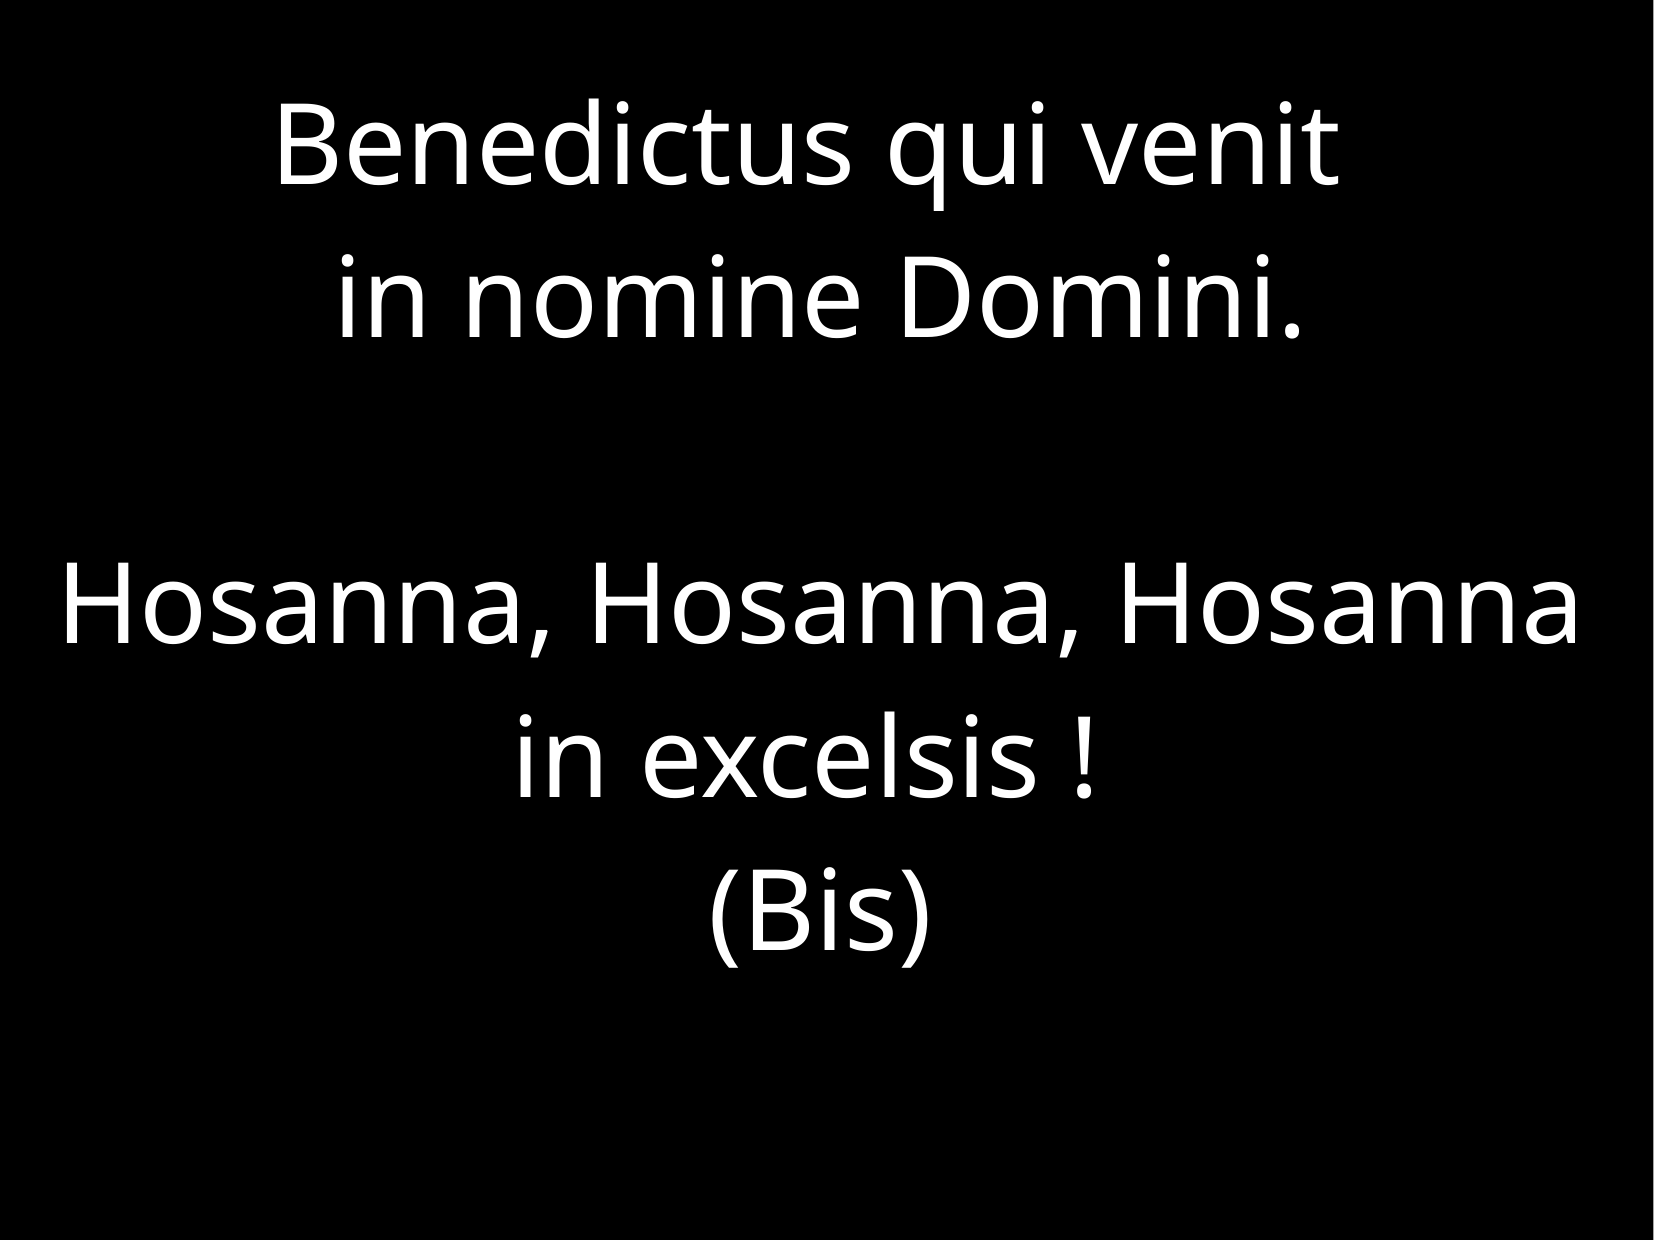

# Benedictus qui venit
in nomine Domini.
Hosanna, Hosanna, Hosanna
in excelsis !
(Bis)